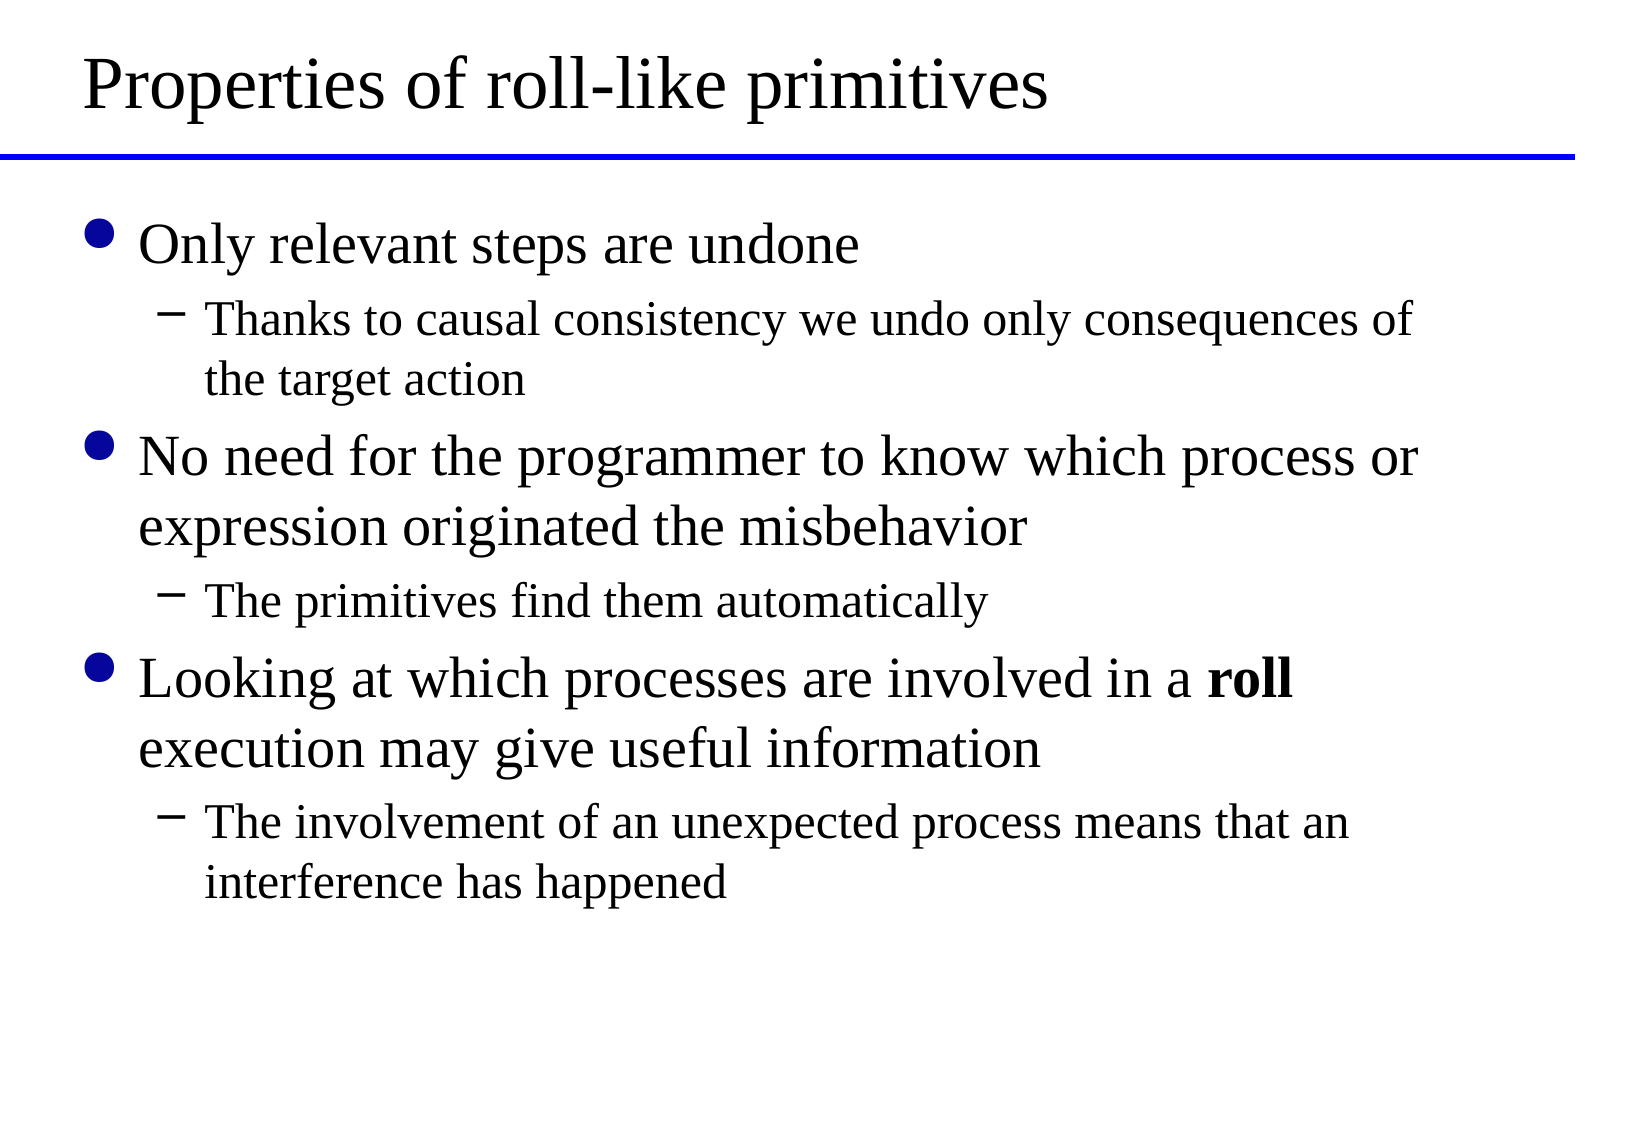

# Properties of roll-like primitives
Only relevant steps are undone
Thanks to causal consistency we undo only consequences of the target action
No need for the programmer to know which process or expression originated the misbehavior
The primitives find them automatically
Looking at which processes are involved in a roll execution may give useful information
The involvement of an unexpected process means that an interference has happened